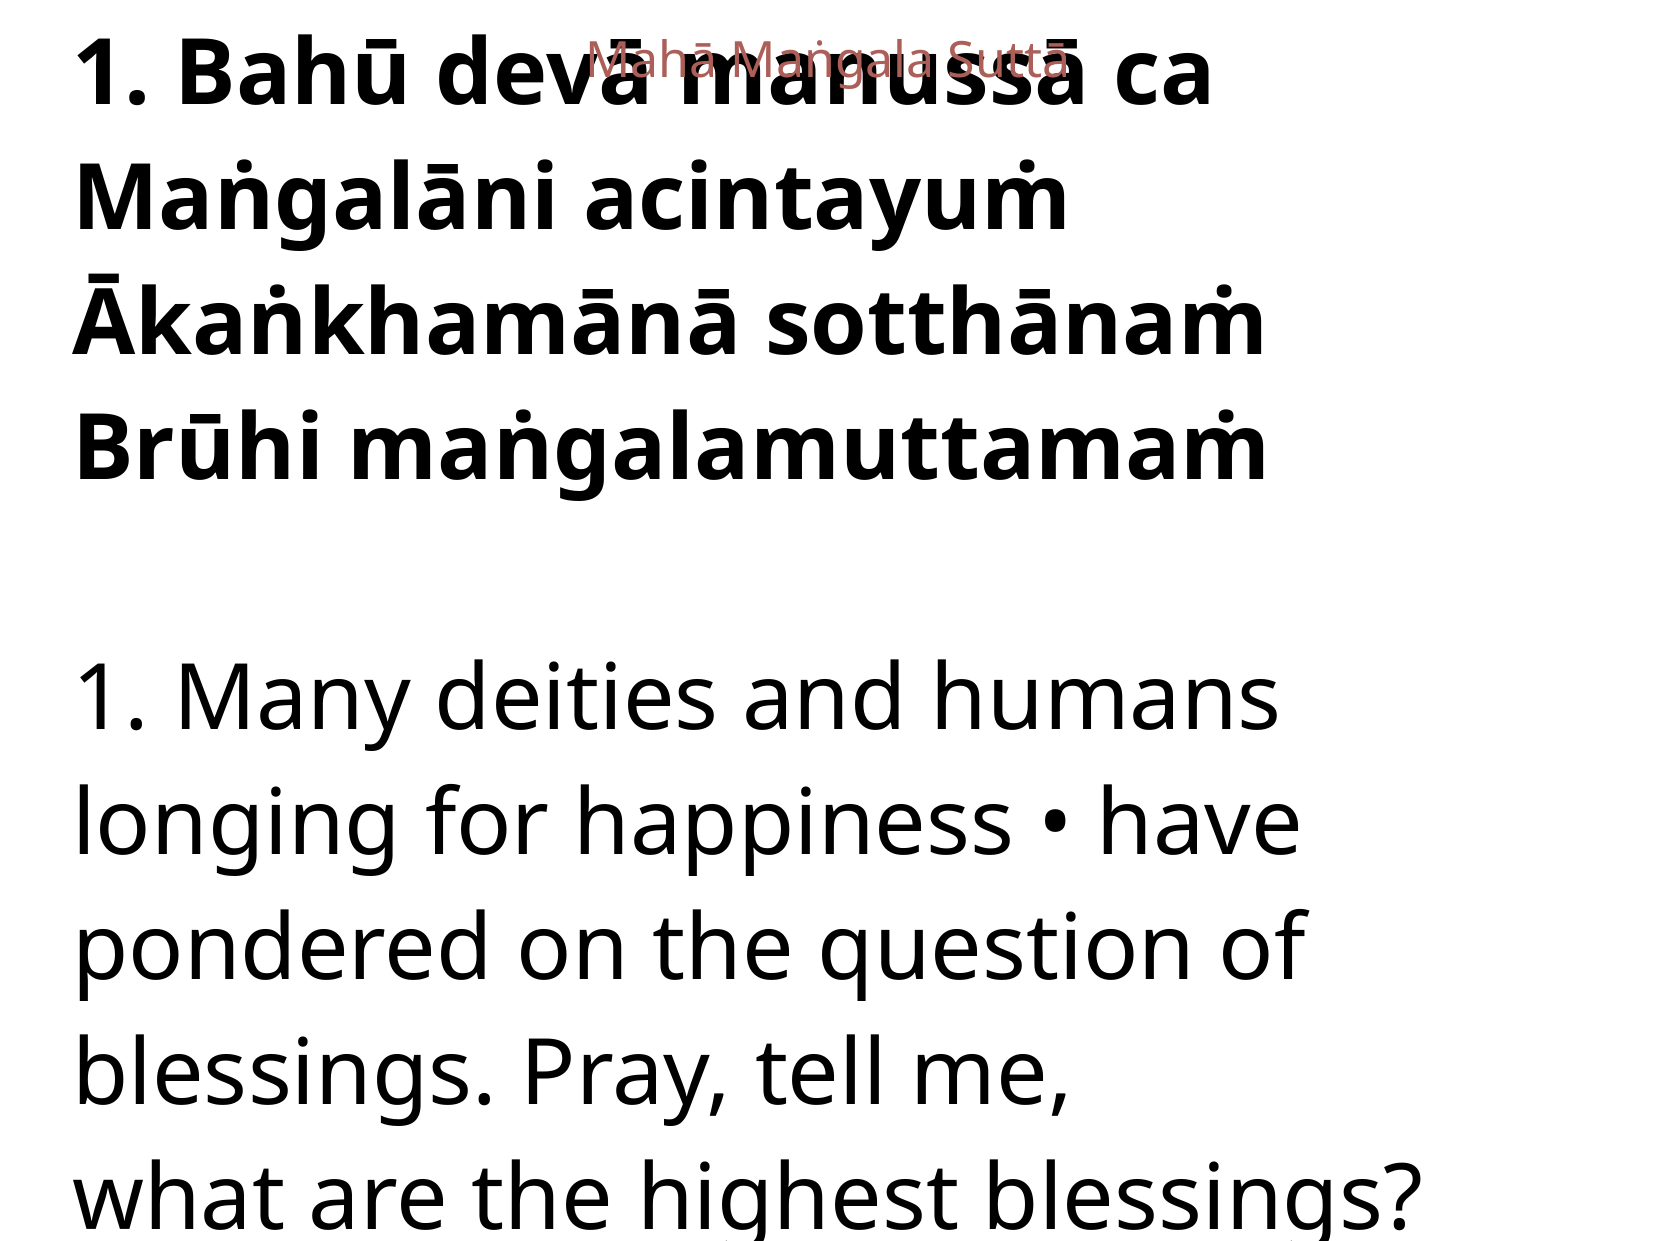

1. Bahū devā manussā ca
Maṅgalāni acintayuṁ
Ākaṅkhamānā sotthānaṁ
Brūhi maṅgalamuttamaṁ
1. Many deities and humans longing for happiness • have pondered on the question of blessings. Pray, tell me,
what are the highest blessings?
Mahā Maṅgala Suttā